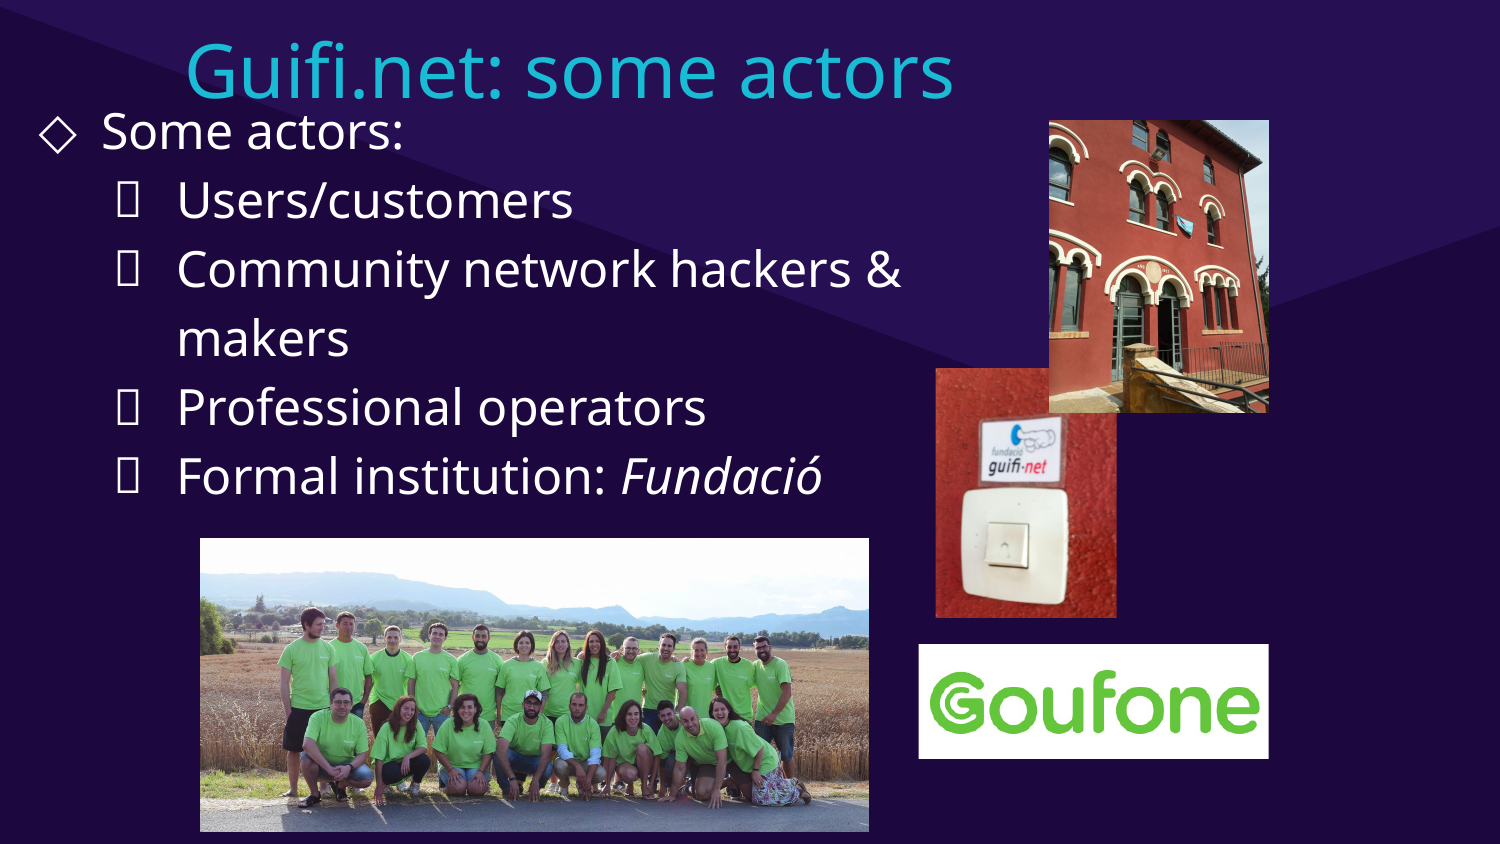

Some actors:
Users/customers
Community network hackers & makers
Professional operators
Formal institution: Fundació
# Guifi.net: some actors